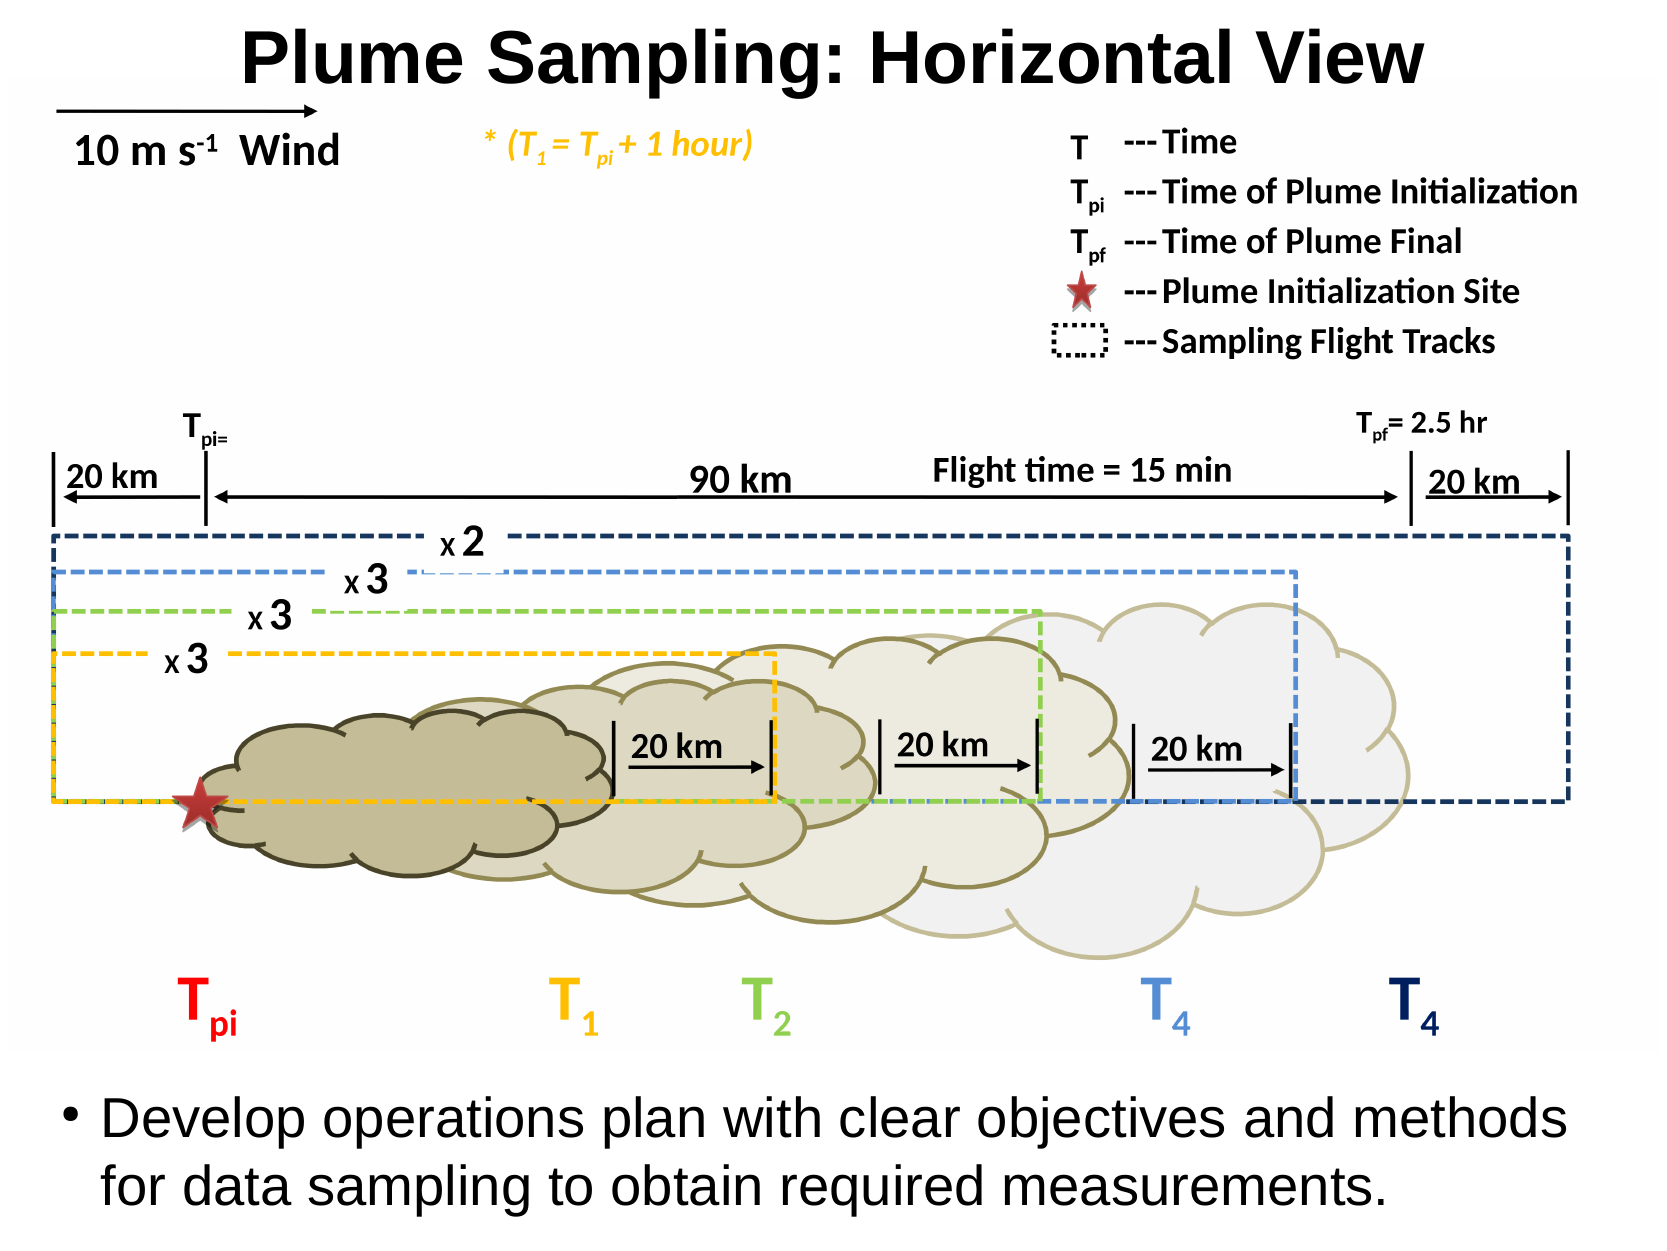

Plume Sampling: Horizontal View
# Develop operations plan with clear objectives and methods for data sampling to obtain required measurements.